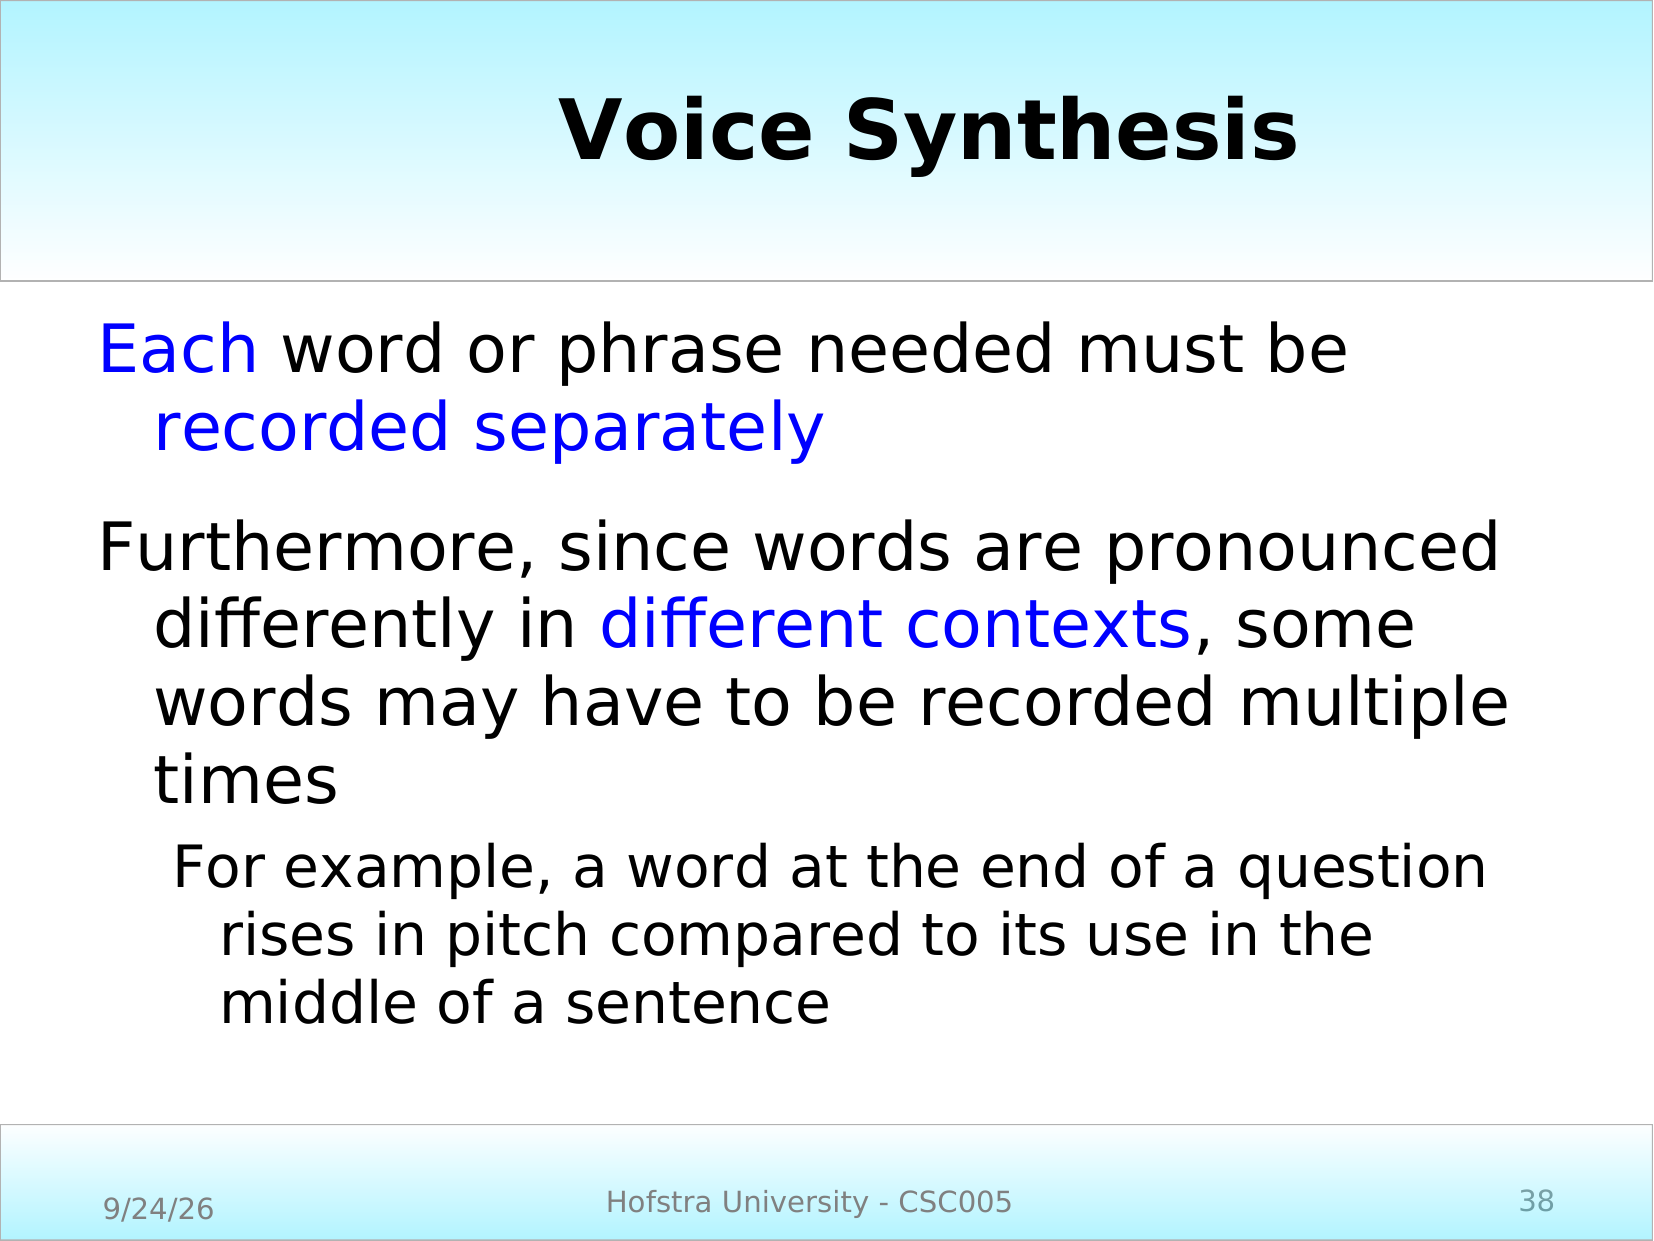

# Voice Synthesis
Each word or phrase needed must be recorded separately
Furthermore, since words are pronounced differently in different contexts, some words may have to be recorded multiple times
For example, a word at the end of a question rises in pitch compared to its use in the middle of a sentence
38
Hofstra University - CSC005